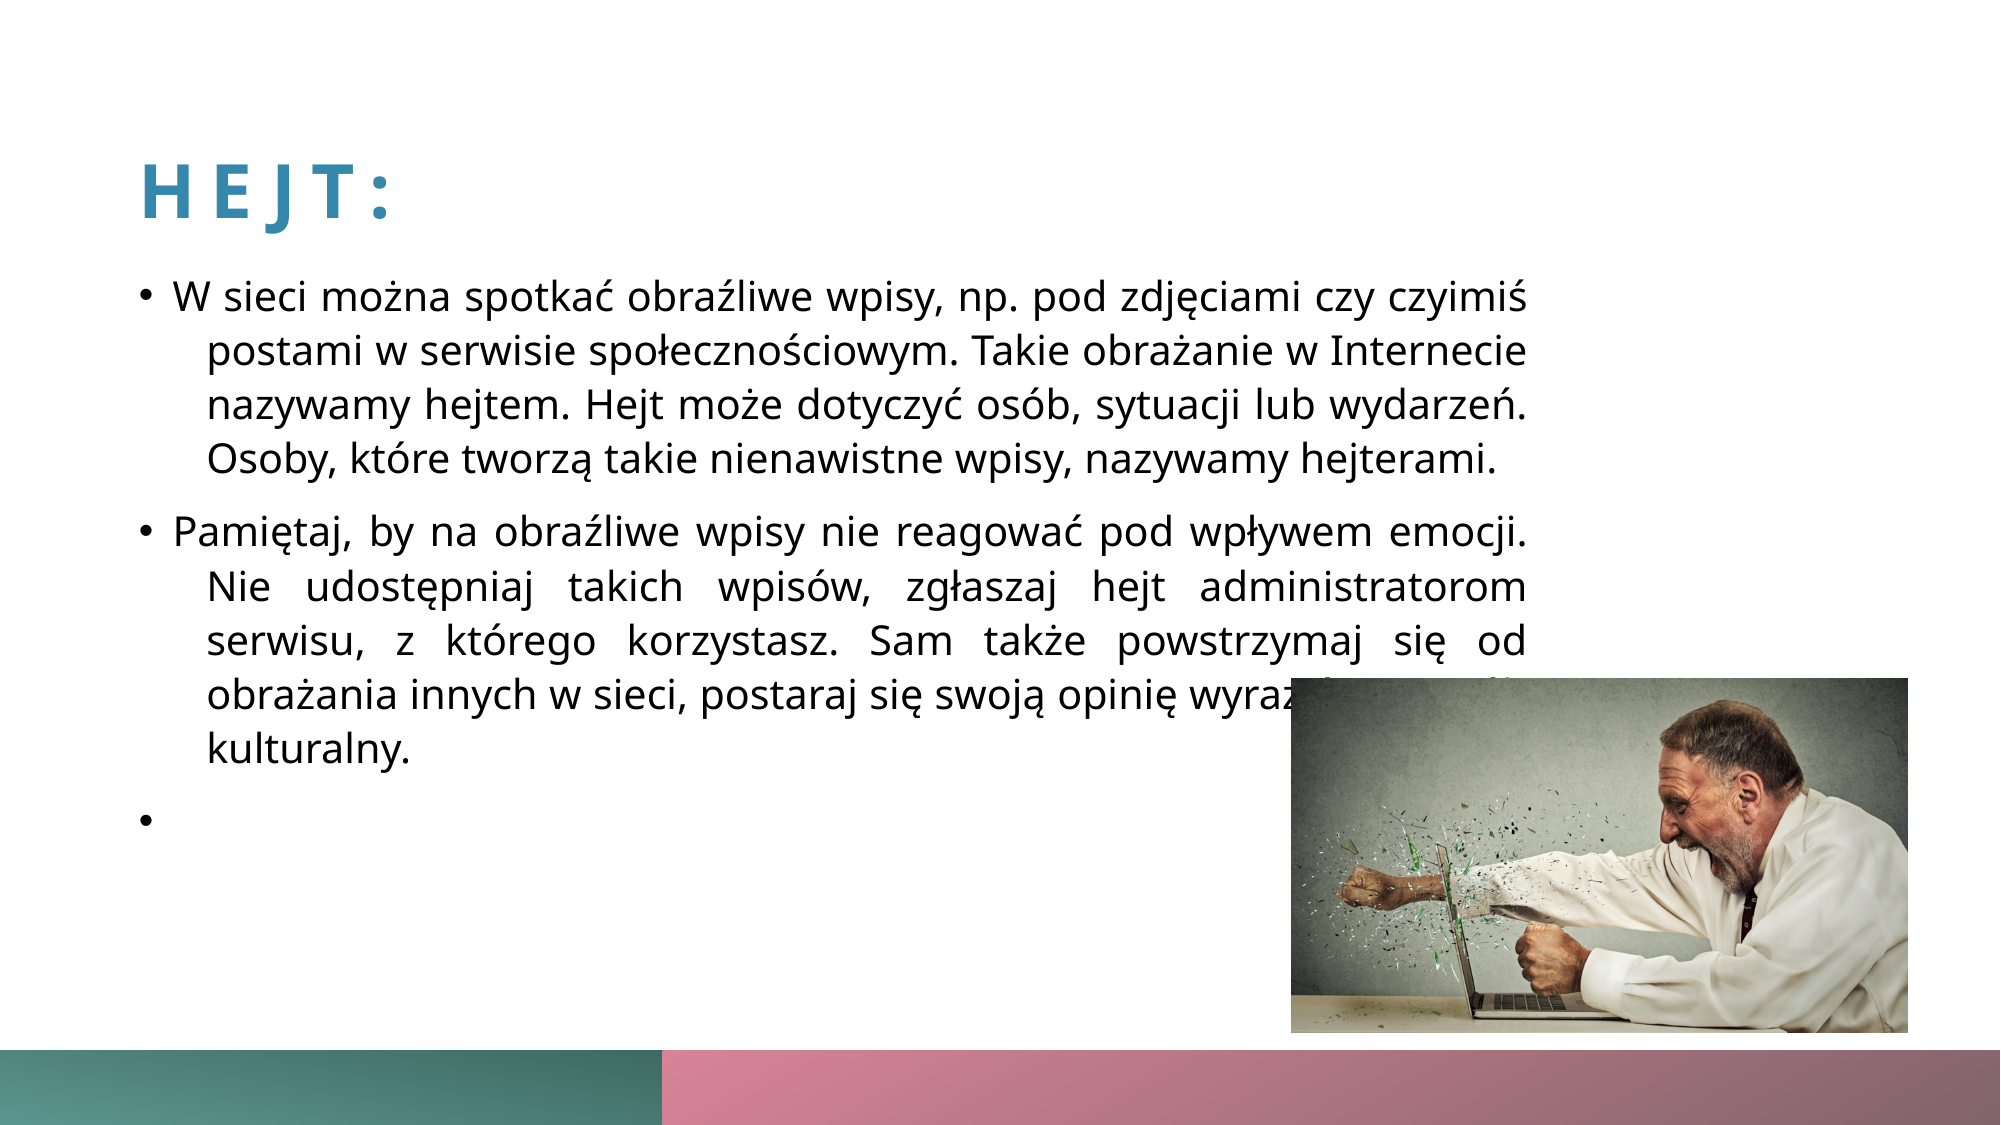

# Hejt:
W sieci można spotkać obraźliwe wpisy, np. pod zdjęciami czy czyimiś postami w serwisie społecznościowym. Takie obrażanie w Internecie nazywamy hejtem. Hejt może dotyczyć osób, sytuacji lub wydarzeń. Osoby, które tworzą takie nienawistne wpisy, nazywamy hejterami.
Pamiętaj, by na obraźliwe wpisy nie reagować pod wpływem emocji. Nie udostępniaj takich wpisów, zgłaszaj hejt administratorom serwisu, z którego korzystasz. Sam także powstrzymaj się od obrażania innych w sieci, postaraj się swoją opinię wyrazić w sposób kulturalny.